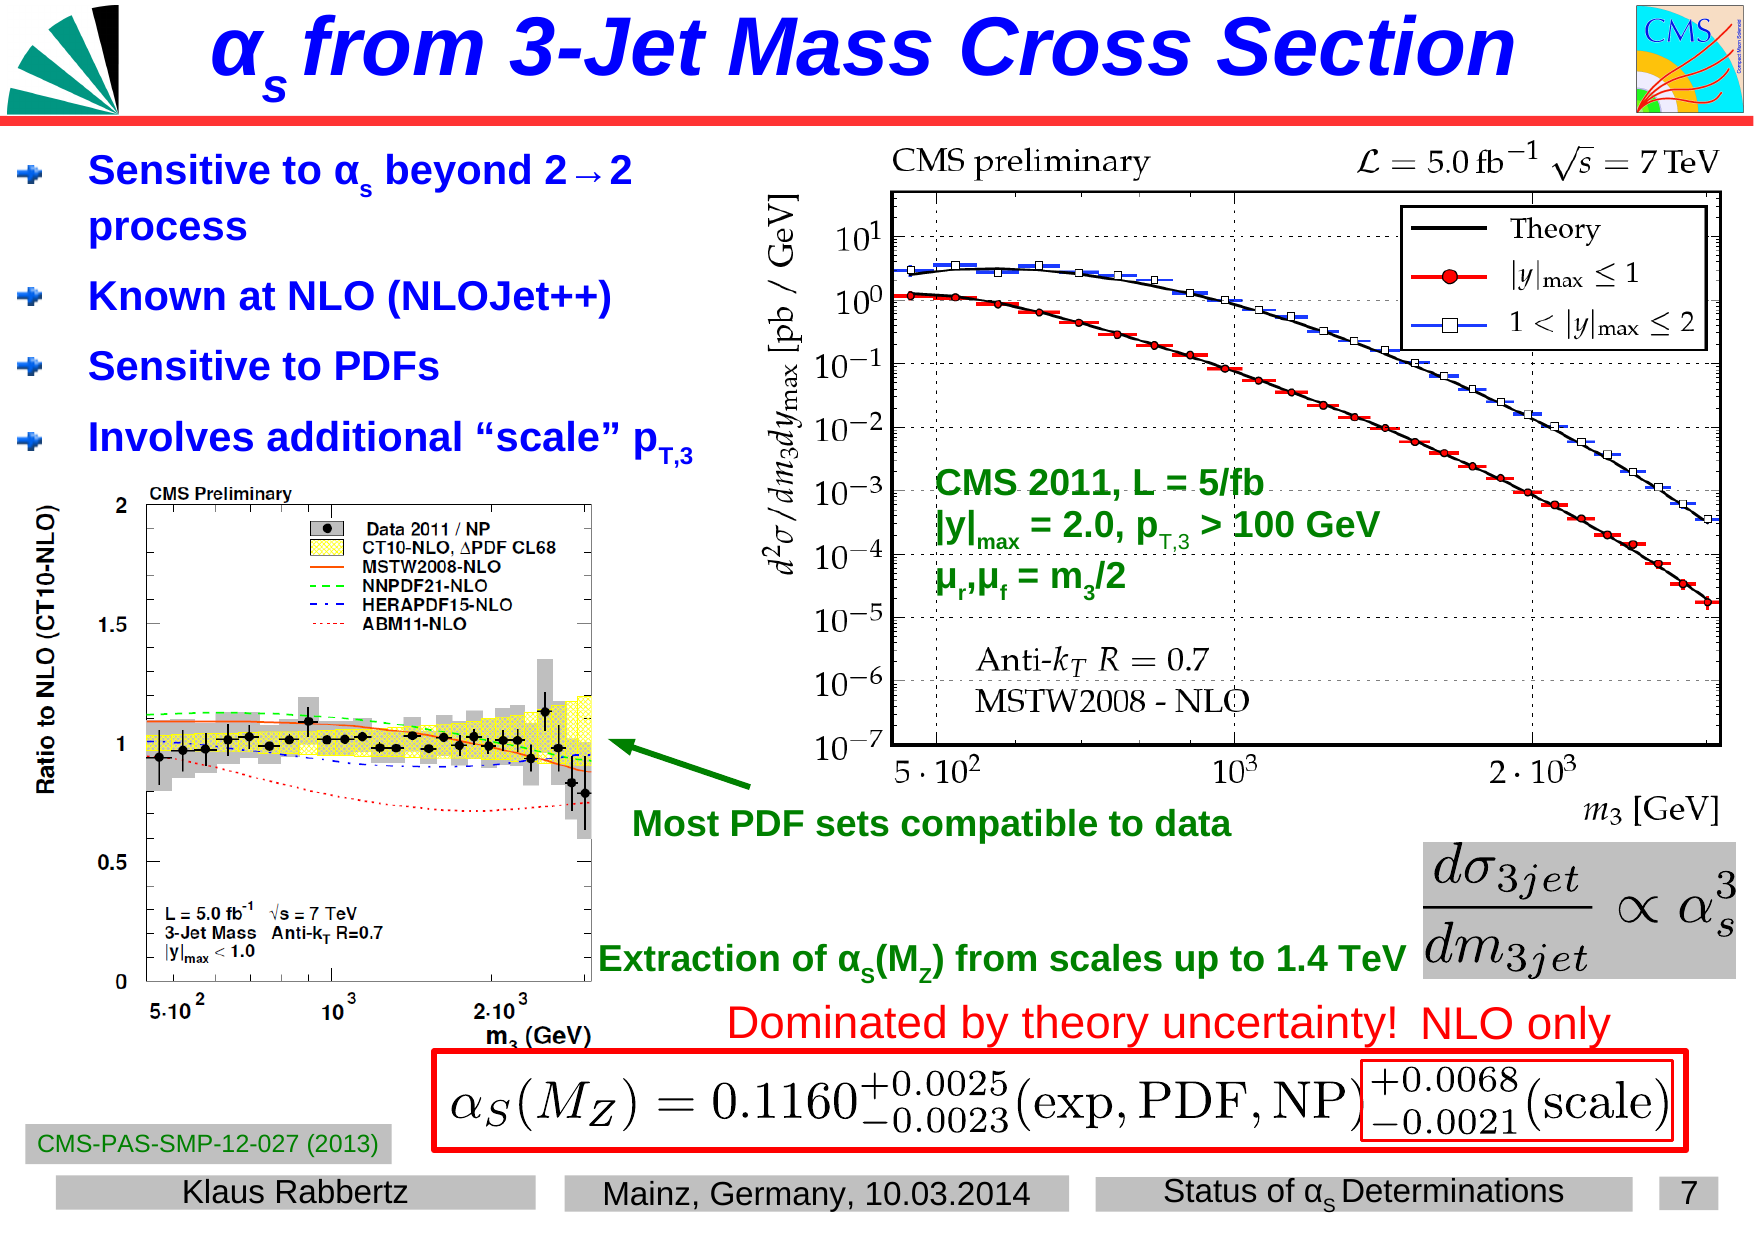

# αs from 3-Jet Mass Cross Section
Sensitive to αs beyond 2→2 process
Known at NLO (NLOJet++)
Sensitive to PDFs
Involves additional “scale” pT,3
CMS 2011, L = 5/fb
|y|max = 2.0, pT,3 > 100 GeV
μr,μf = m3/2
Most PDF sets compatible to data
Extraction of αS(MZ) from scales up to 1.4 TeV
Dominated by theory uncertainty!
NLO only
CMS-PAS-SMP-12-027 (2013)